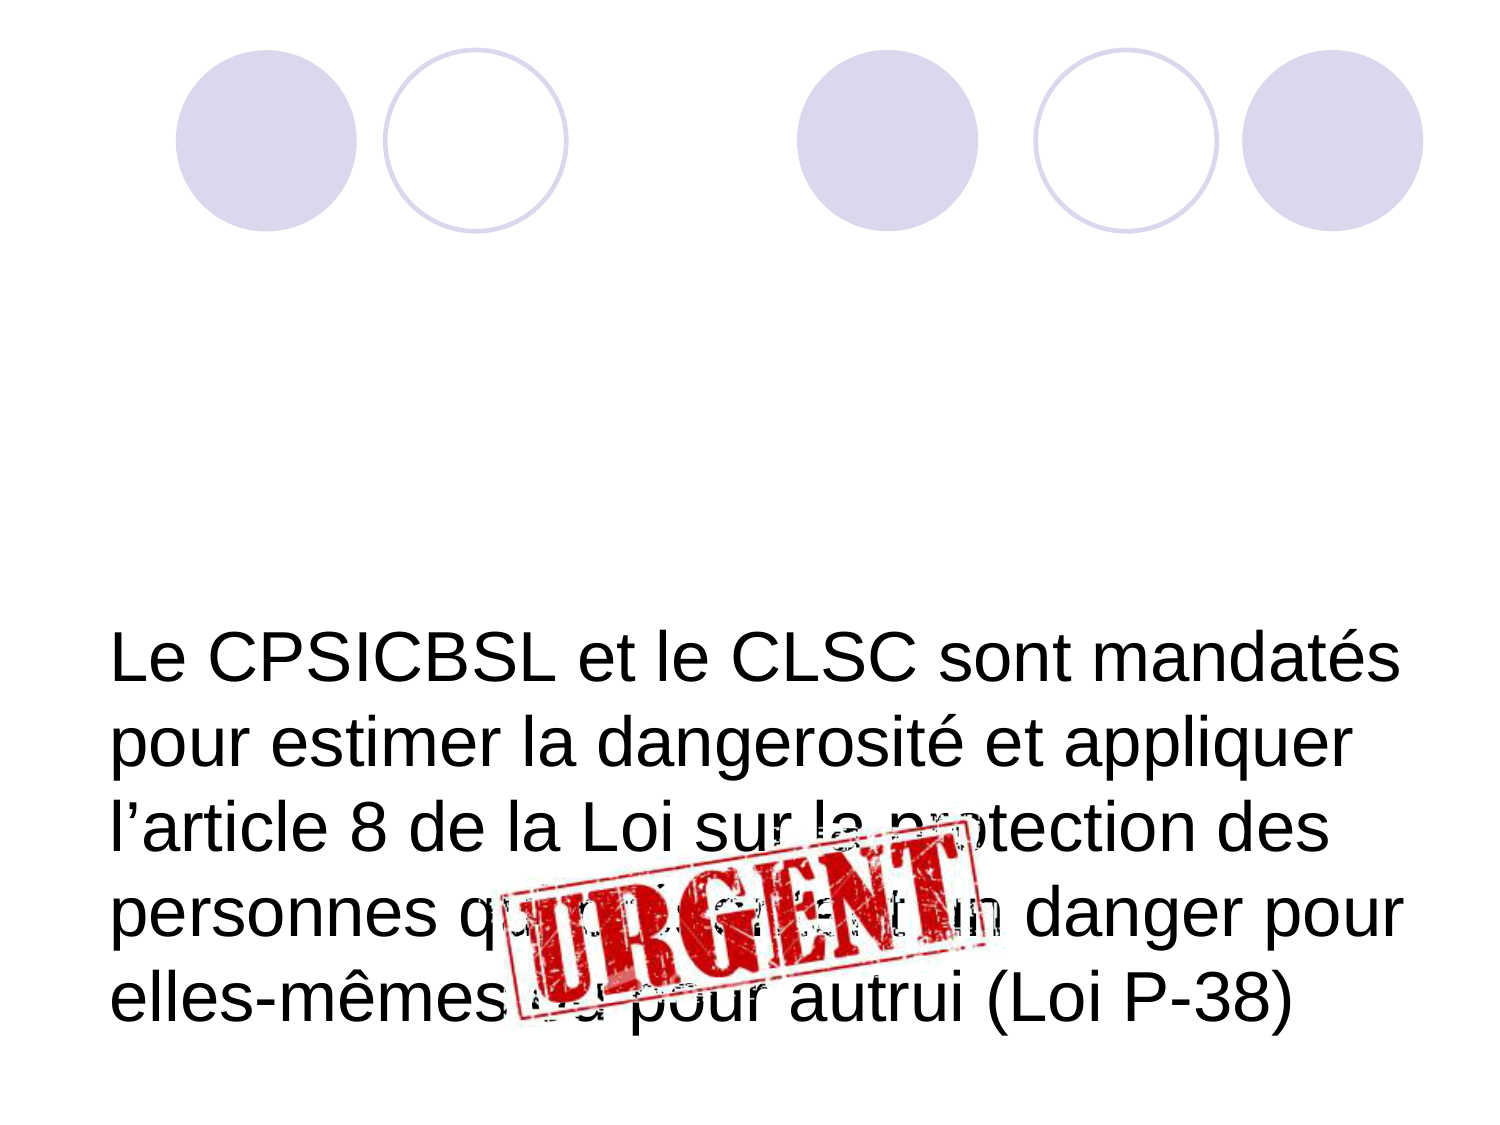

# Le CPSICBSL et le CLSC sont mandatés pour estimer la dangerosité et appliquer l’article 8 de la Loi sur la protection des personnes qui présentent un danger pour elles-mêmes ou pour autrui (Loi P-38)